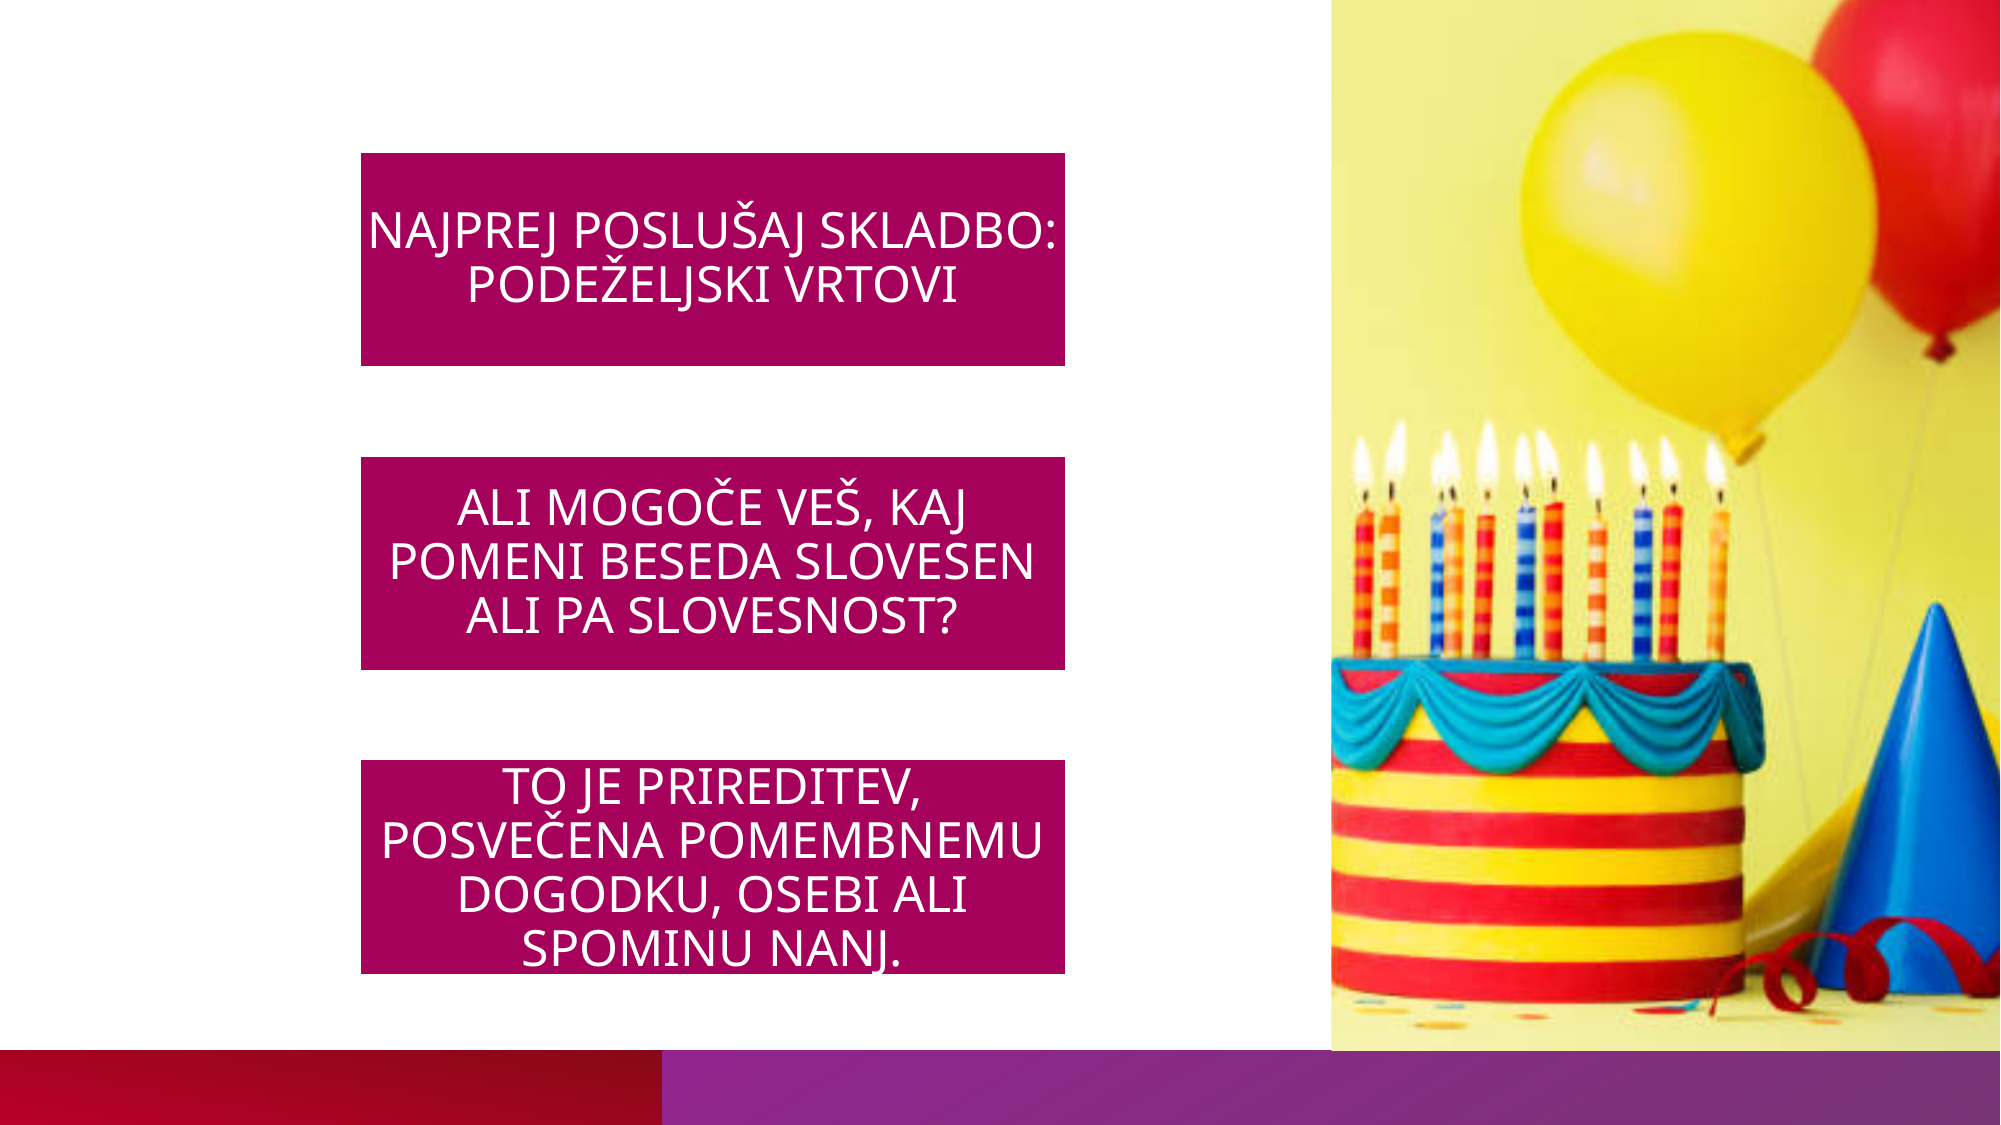

#
NAJPREJ POSLUŠAJ SKLADBO: PODEŽELJSKI VRTOVI
ALI MOGOČE VEŠ, KAJ POMENI BESEDA SLOVESEN ALI PA SLOVESNOST?
TO JE PRIREDITEV, POSVEČENA POMEMBNEMU DOGODKU, OSEBI ALI SPOMINU NANJ.